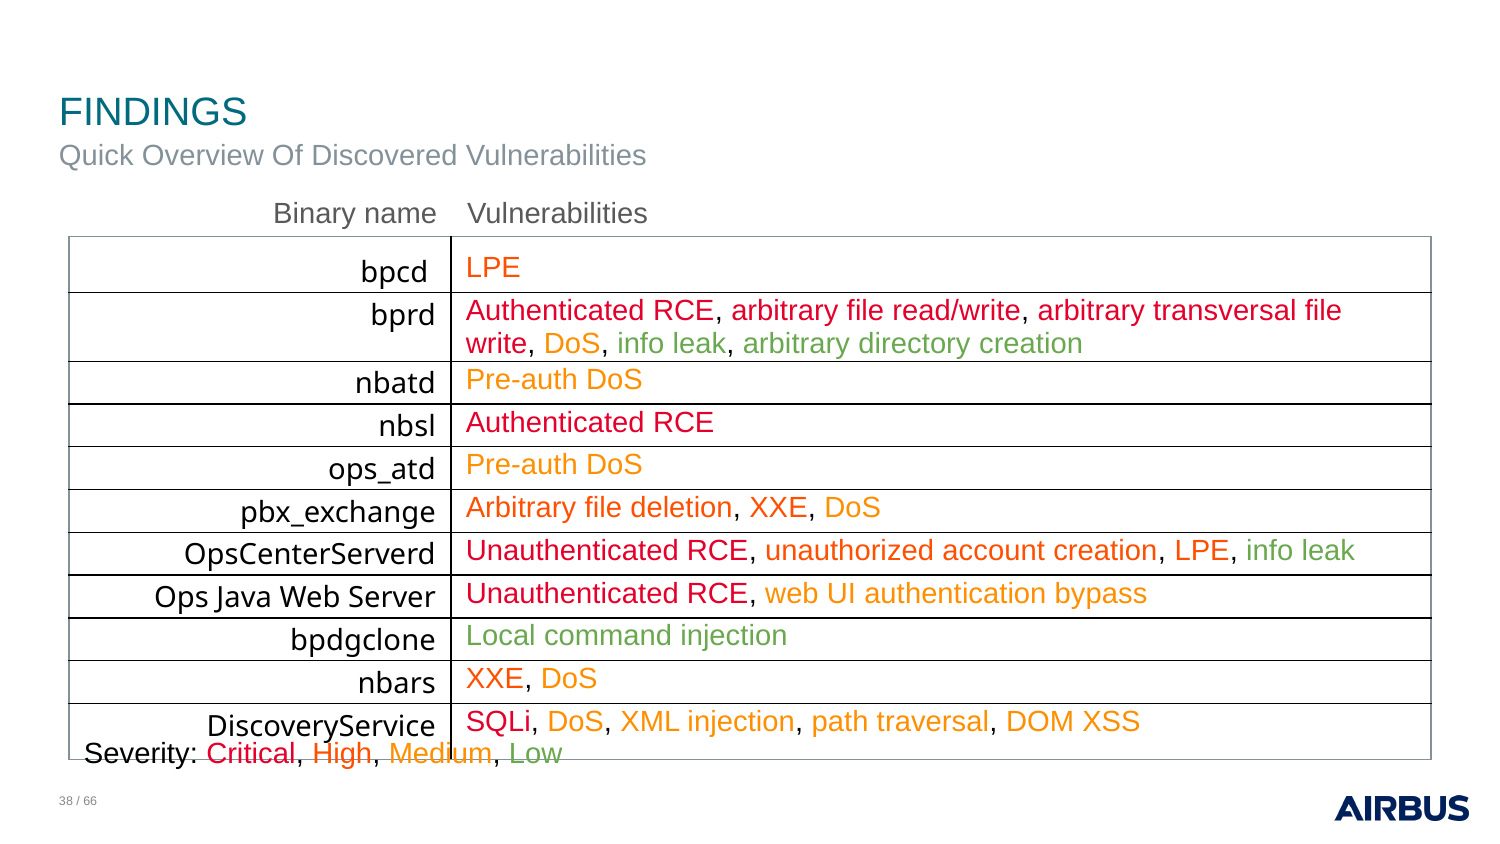

# FINDINGS Quick Overview Of Discovered Vulnerabilities
Binary name
Vulnerabilities
| bpcd | LPE |
| --- | --- |
| bprd | Authenticated RCE, arbitrary file read/write, arbitrary transversal file write, DoS, info leak, arbitrary directory creation |
| nbatd | Pre-auth DoS |
| nbsl | Authenticated RCE |
| ops\_atd | Pre-auth DoS |
| pbx\_exchange | Arbitrary file deletion, XXE, DoS |
| OpsCenterServerd | Unauthenticated RCE, unauthorized account creation, LPE, info leak |
| Ops Java Web Server | Unauthenticated RCE, web UI authentication bypass |
| bpdgclone | Local command injection |
| nbars | XXE, DoS |
| DiscoveryService | SQLi, DoS, XML injection, path traversal, DOM XSS |
Severity: Critical, High, Medium, Low